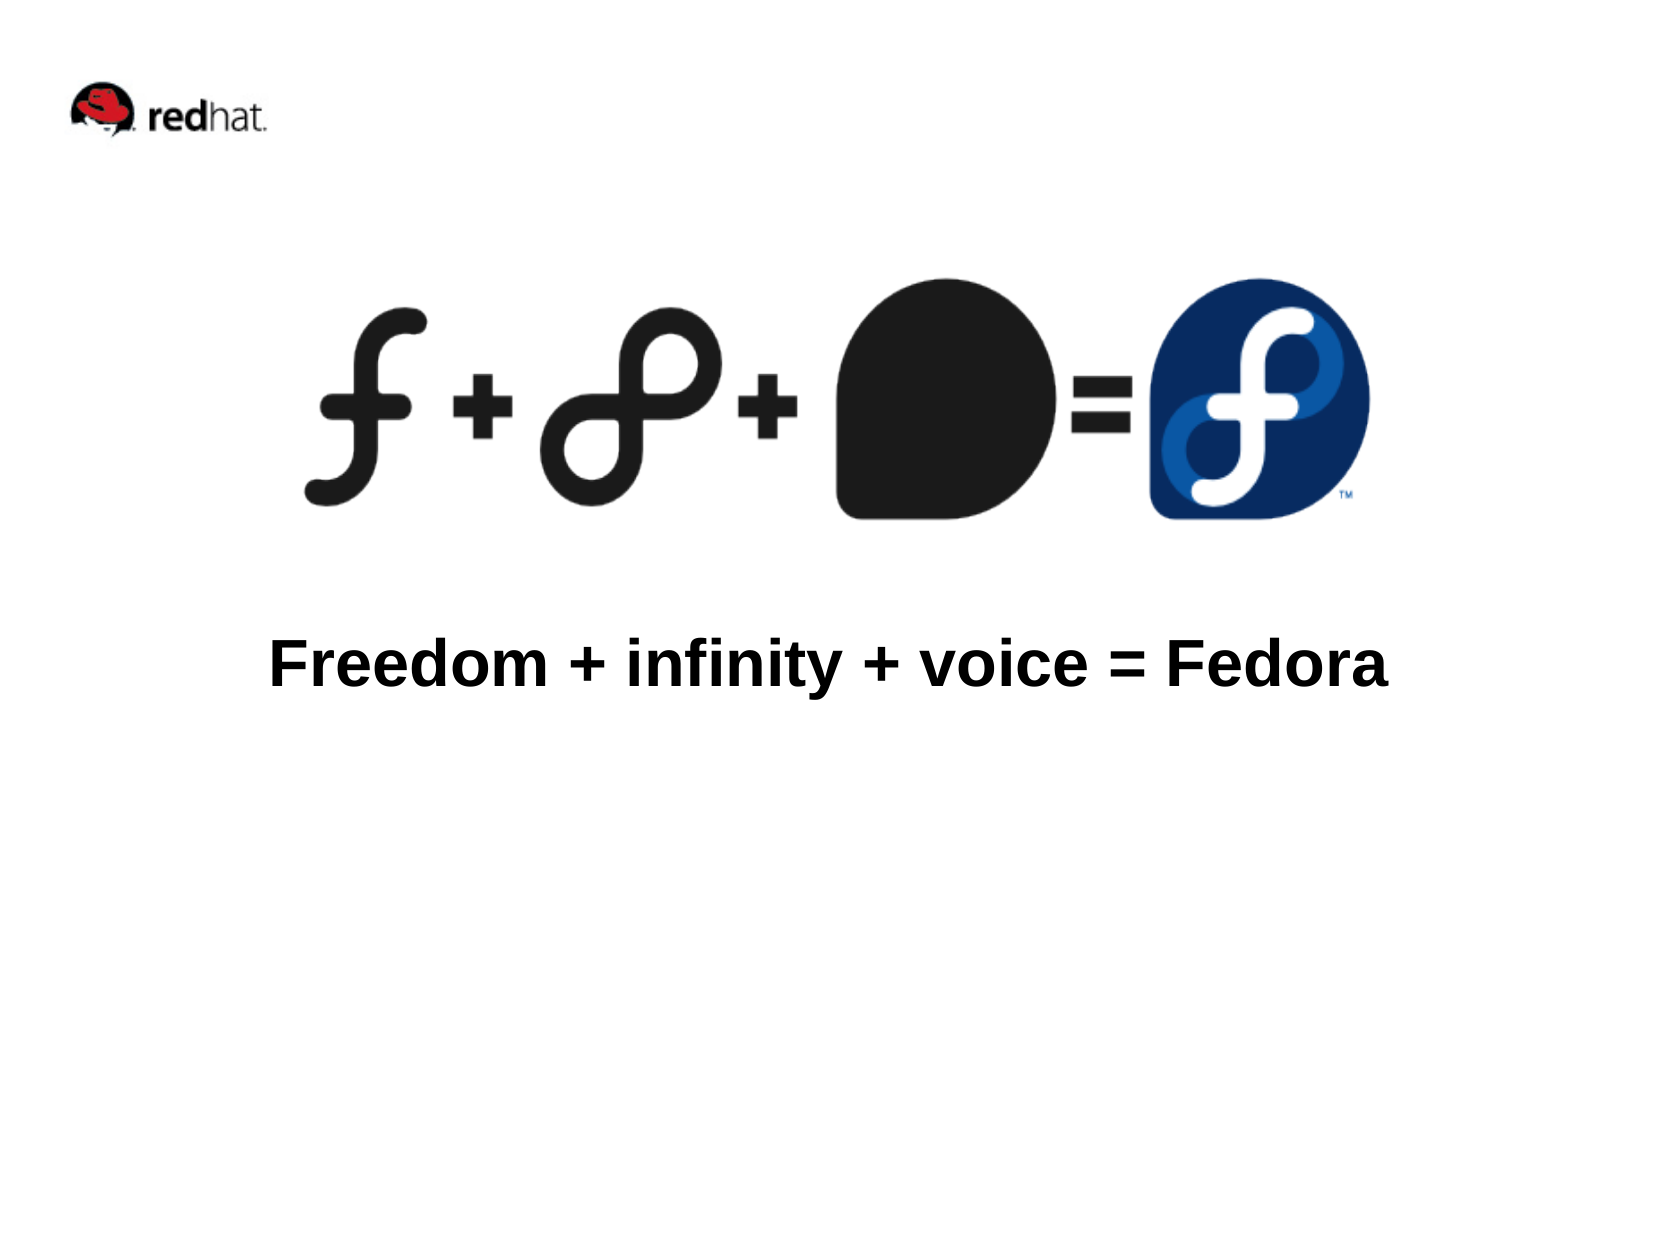

# Freedom + infinity + voice = Fedora